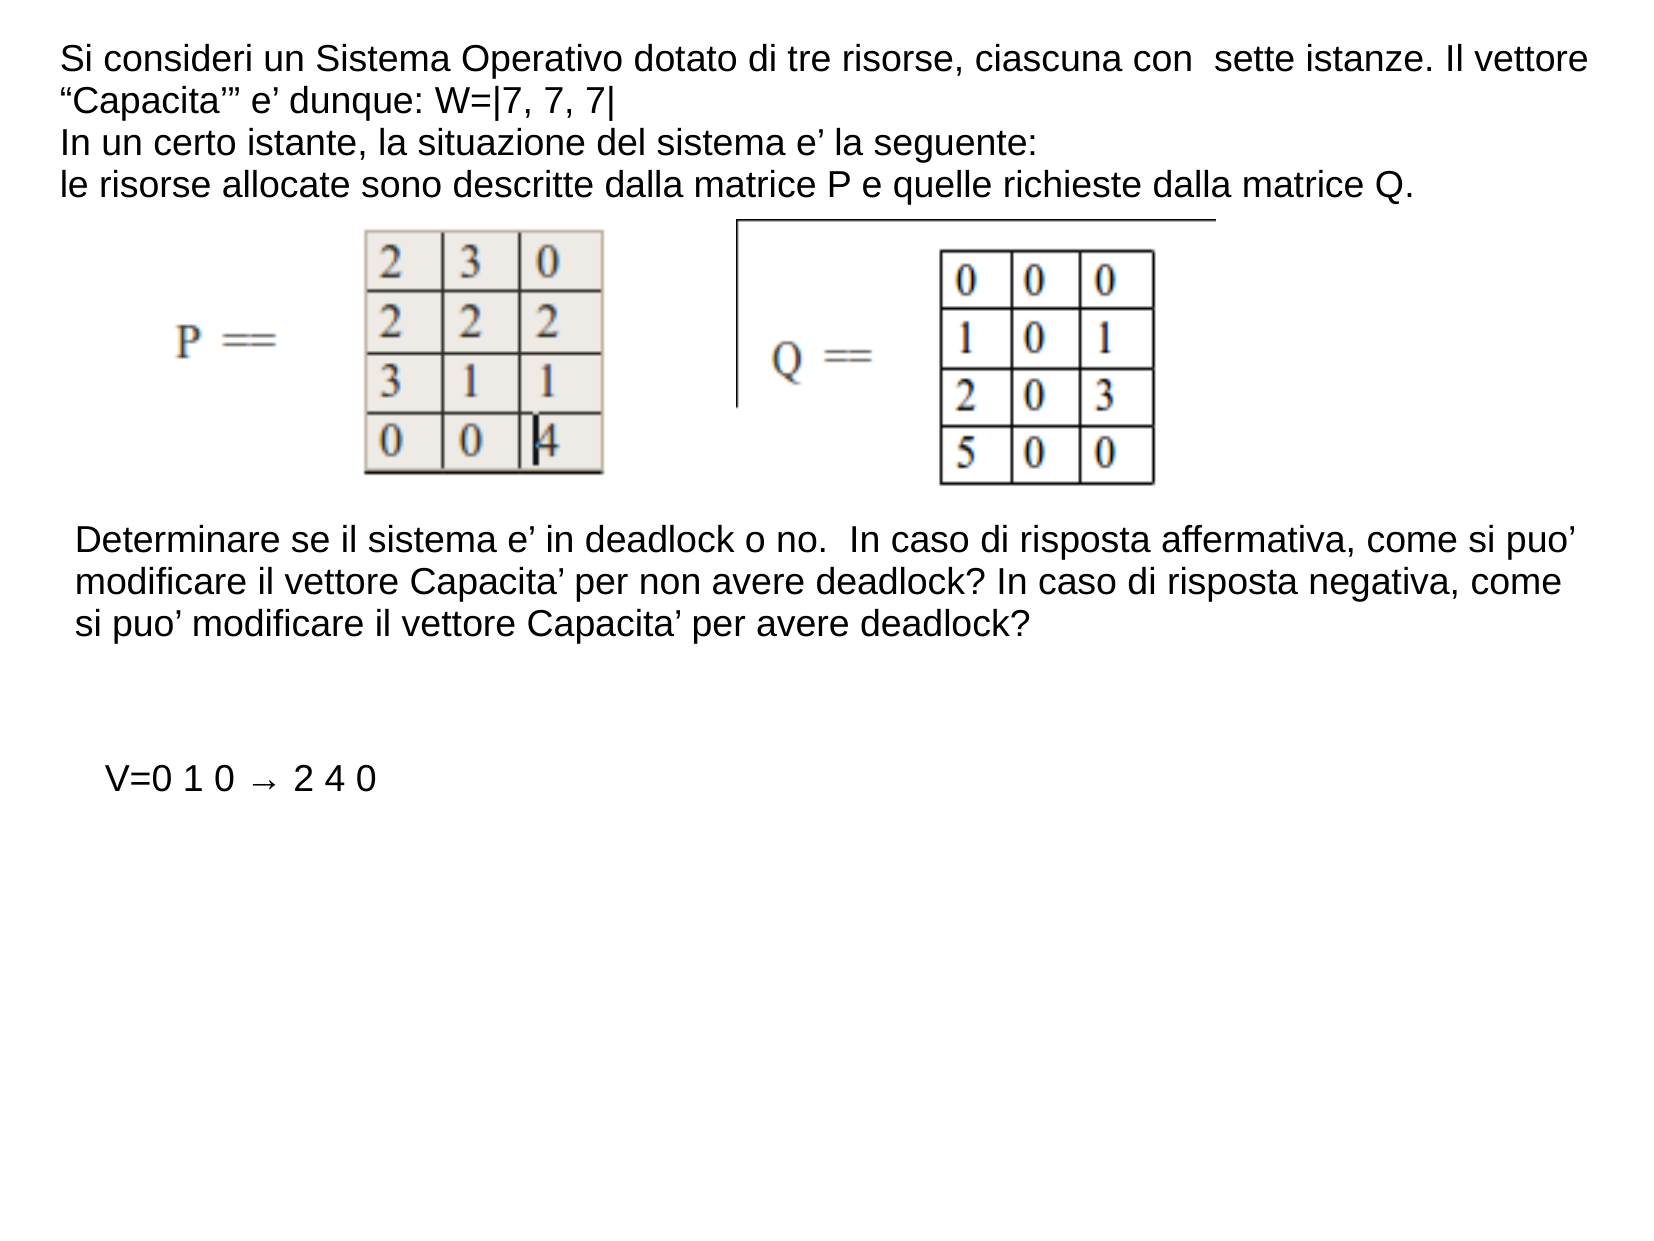

Si consideri un Sistema Operativo dotato di tre risorse, ciascuna con sette istanze. Il vettore “Capacita’” e’ dunque:	W=|7, 7, 7|
In un certo istante, la situazione del sistema e’ la seguente:
le risorse allocate sono descritte dalla matrice P e quelle richieste dalla matrice Q.
Determinare se il sistema e’ in deadlock o no. In caso di risposta affermativa, come si puo’ modificare il vettore Capacita’ per non avere deadlock? In caso di risposta negativa, come si puo’ modificare il vettore Capacita’ per avere deadlock?
V=0 1 0 → 2 4 0